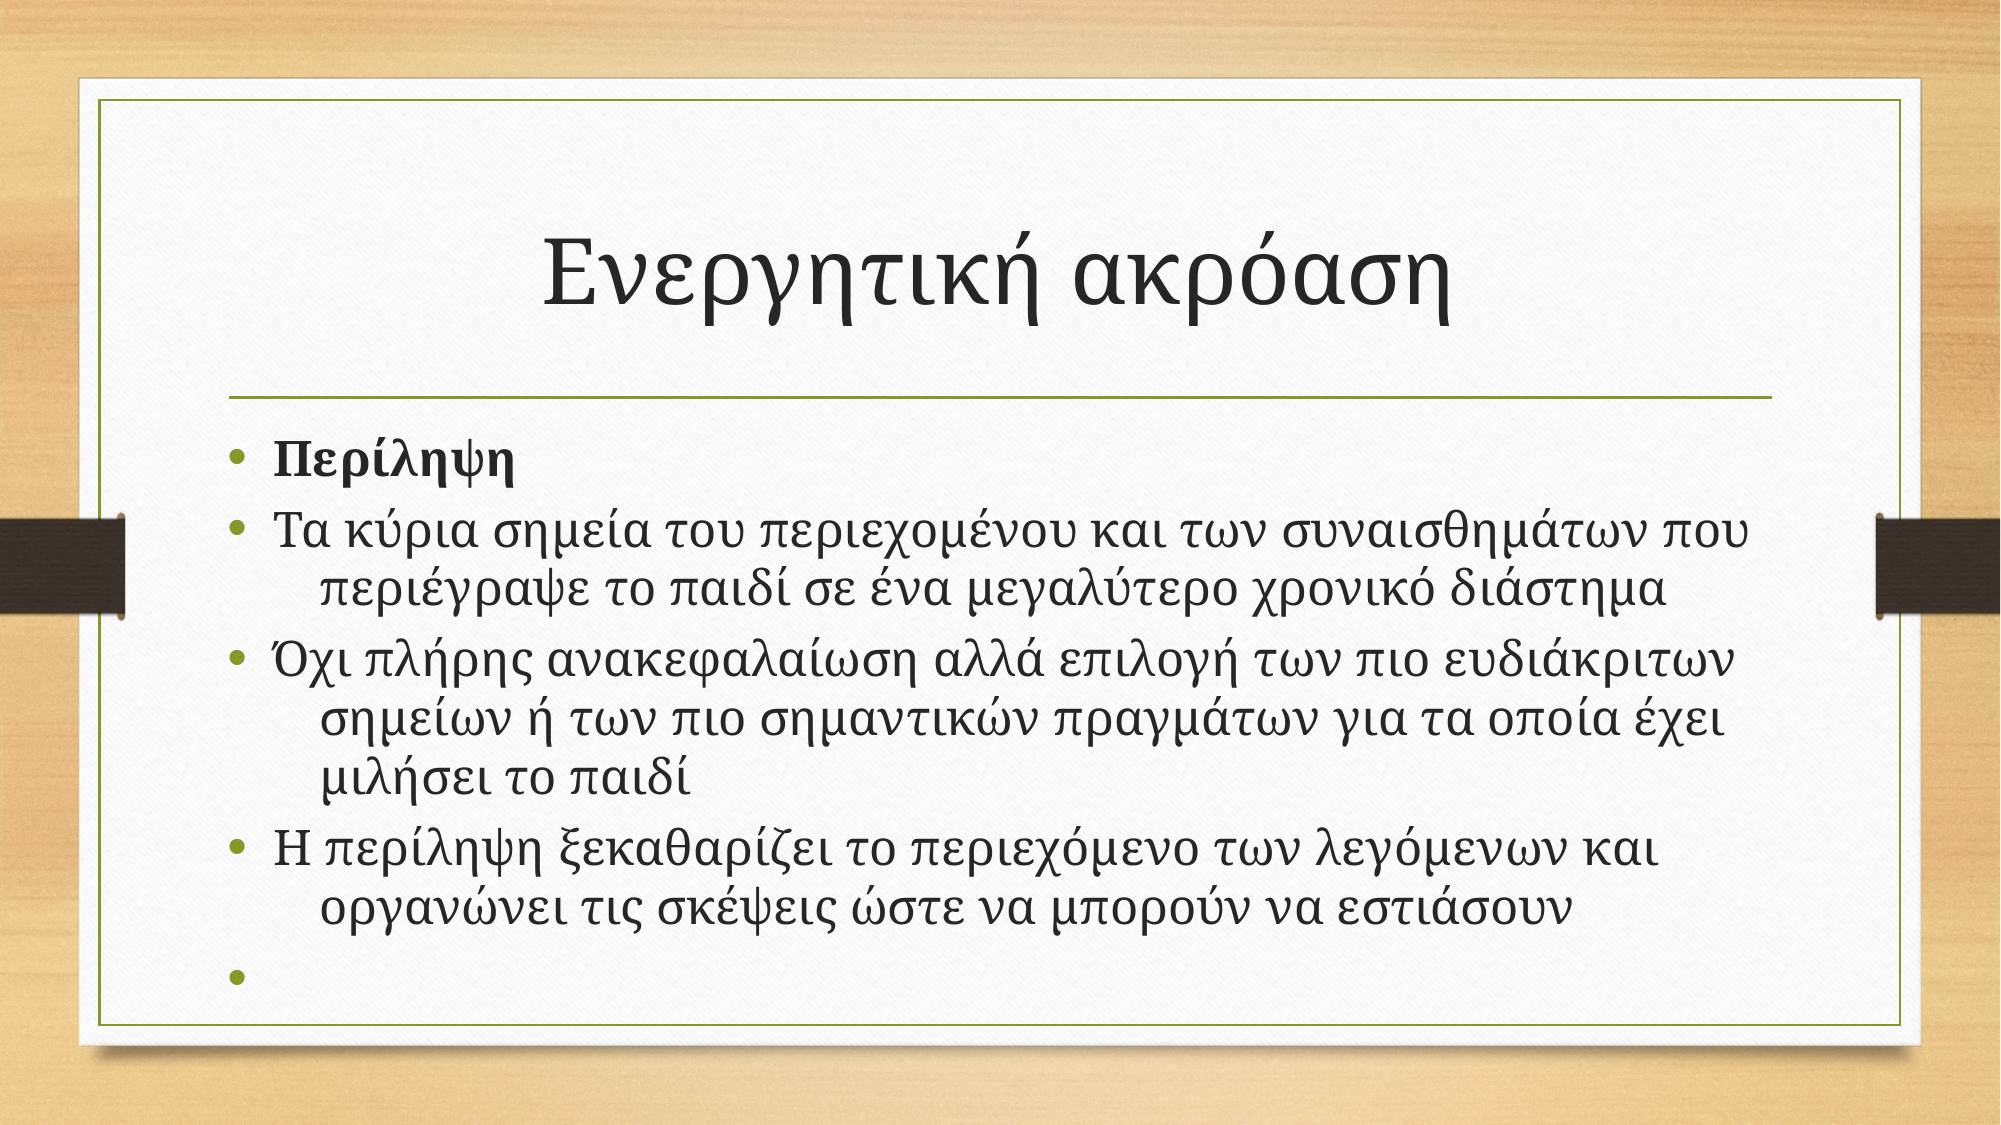

# Ενεργητική ακρόαση
Περίληψη
Τα κύρια σημεία του περιεχομένου και των συναισθημάτων που περιέγραψε το παιδί σε ένα μεγαλύτερο χρονικό διάστημα
Όχι πλήρης ανακεφαλαίωση αλλά επιλογή των πιο ευδιάκριτων σημείων ή των πιο σημαντικών πραγμάτων για τα οποία έχει μιλήσει το παιδί
Η περίληψη ξεκαθαρίζει το περιεχόμενο των λεγόμενων και οργανώνει τις σκέψεις ώστε να μπορούν να εστιάσουν